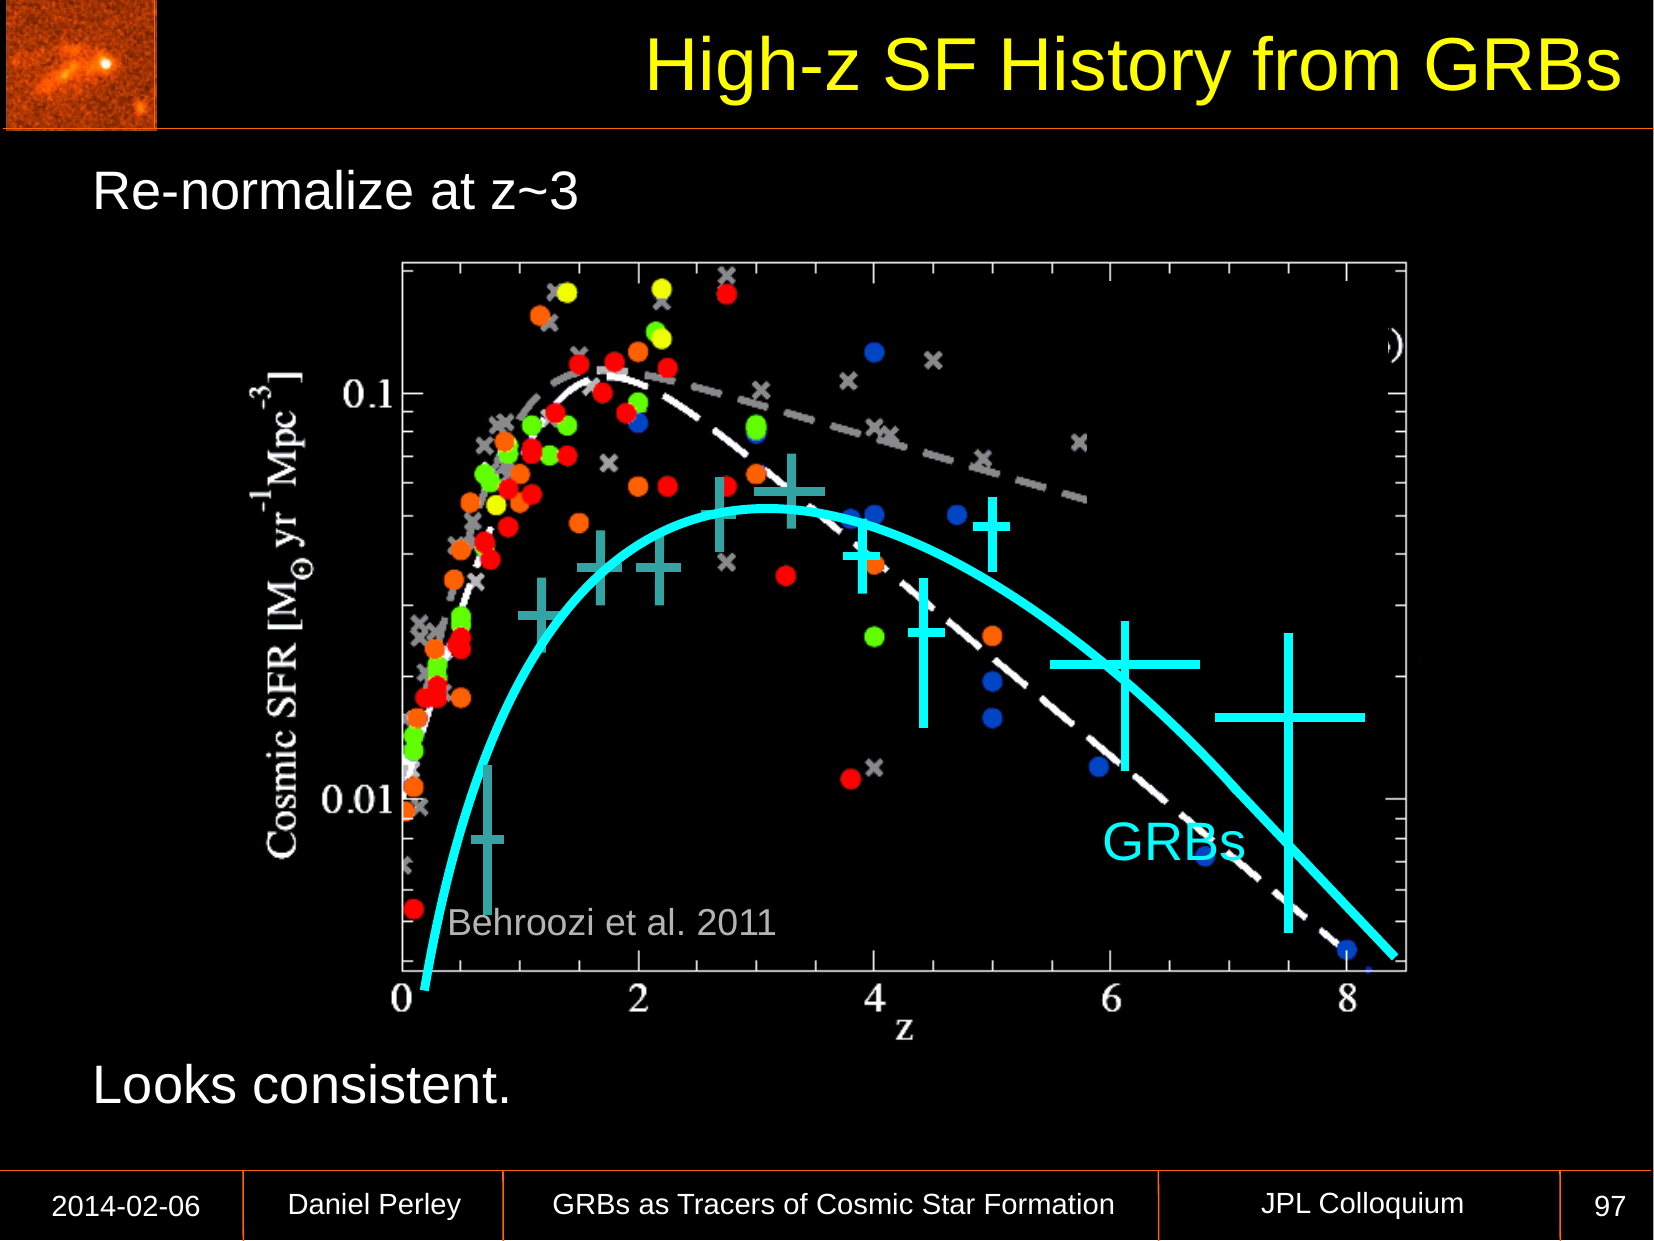

# High-z SF History from GRBs
Re-normalize at z~3
GRBs
Behroozi et al. 2011
Looks consistent.
2014-02-06
97